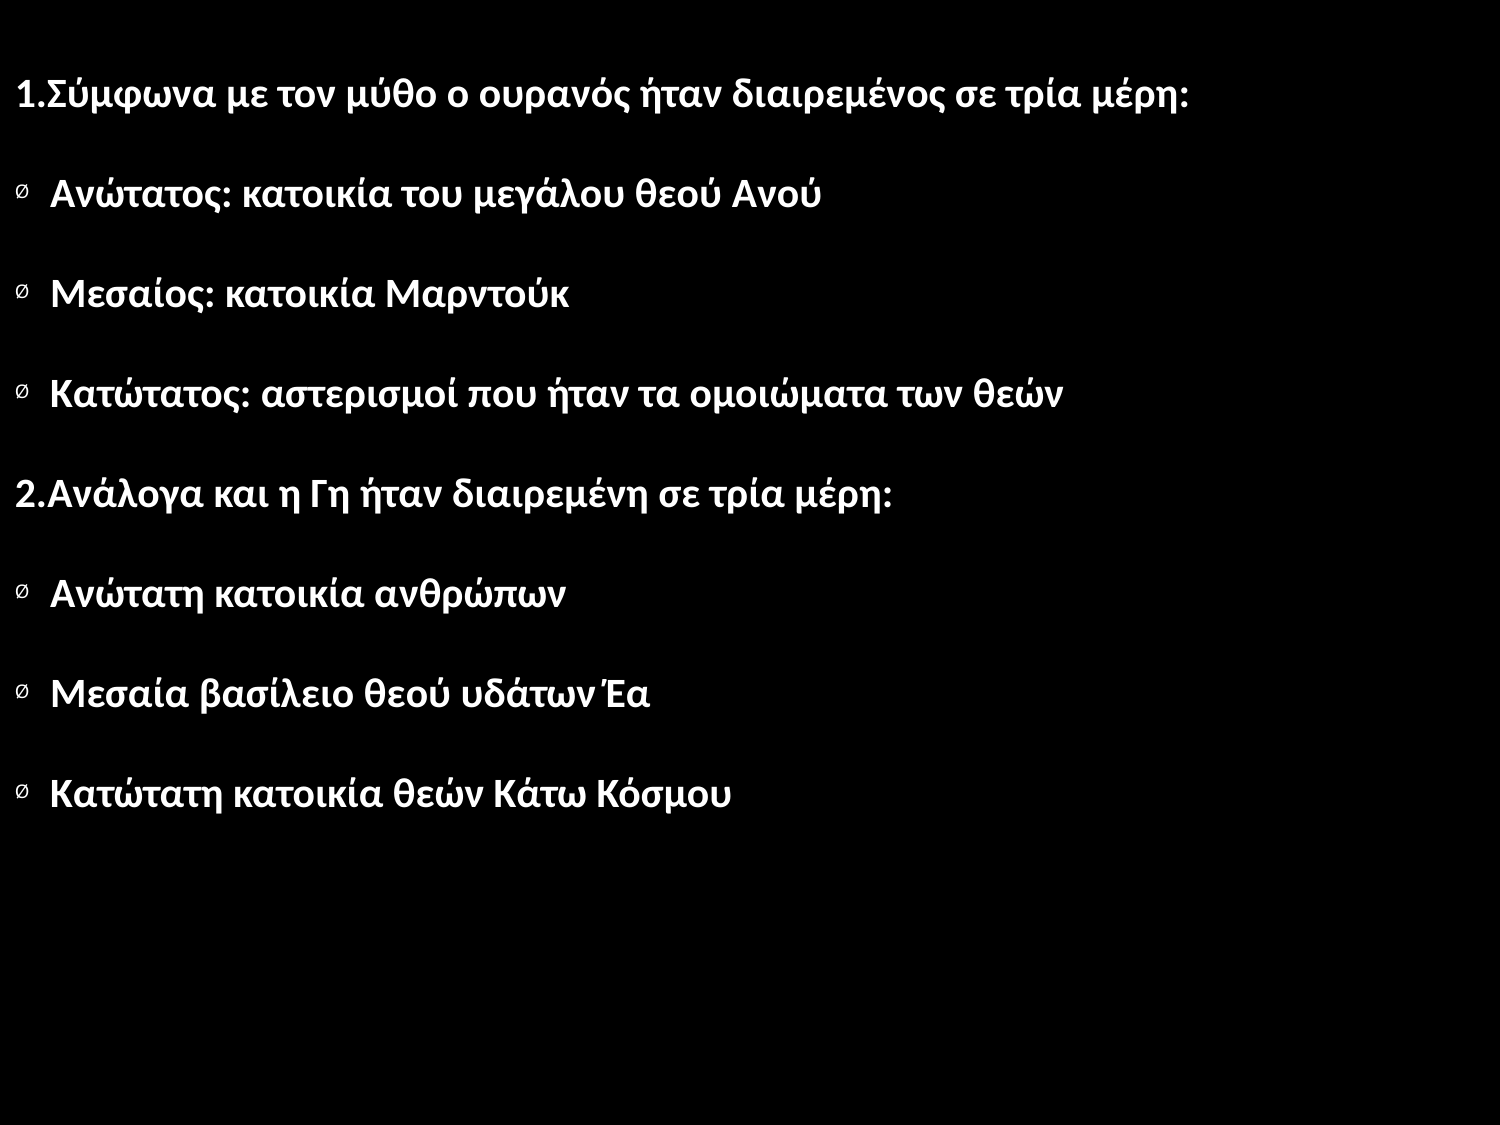

1.Σύμφωνα με τον μύθο ο ουρανός ήταν διαιρεμένος σε τρία μέρη:
Ανώτατος: κατοικία του μεγάλου θεού Ανού
Μεσαίος: κατοικία Μαρντούκ
Κατώτατος: αστερισμοί που ήταν τα ομοιώματα των θεών
2.Ανάλογα και η Γη ήταν διαιρεμένη σε τρία μέρη:
Ανώτατη κατοικία ανθρώπων
Μεσαία βασίλειο θεού υδάτων Έα
Κατώτατη κατοικία θεών Κάτω Κόσμου